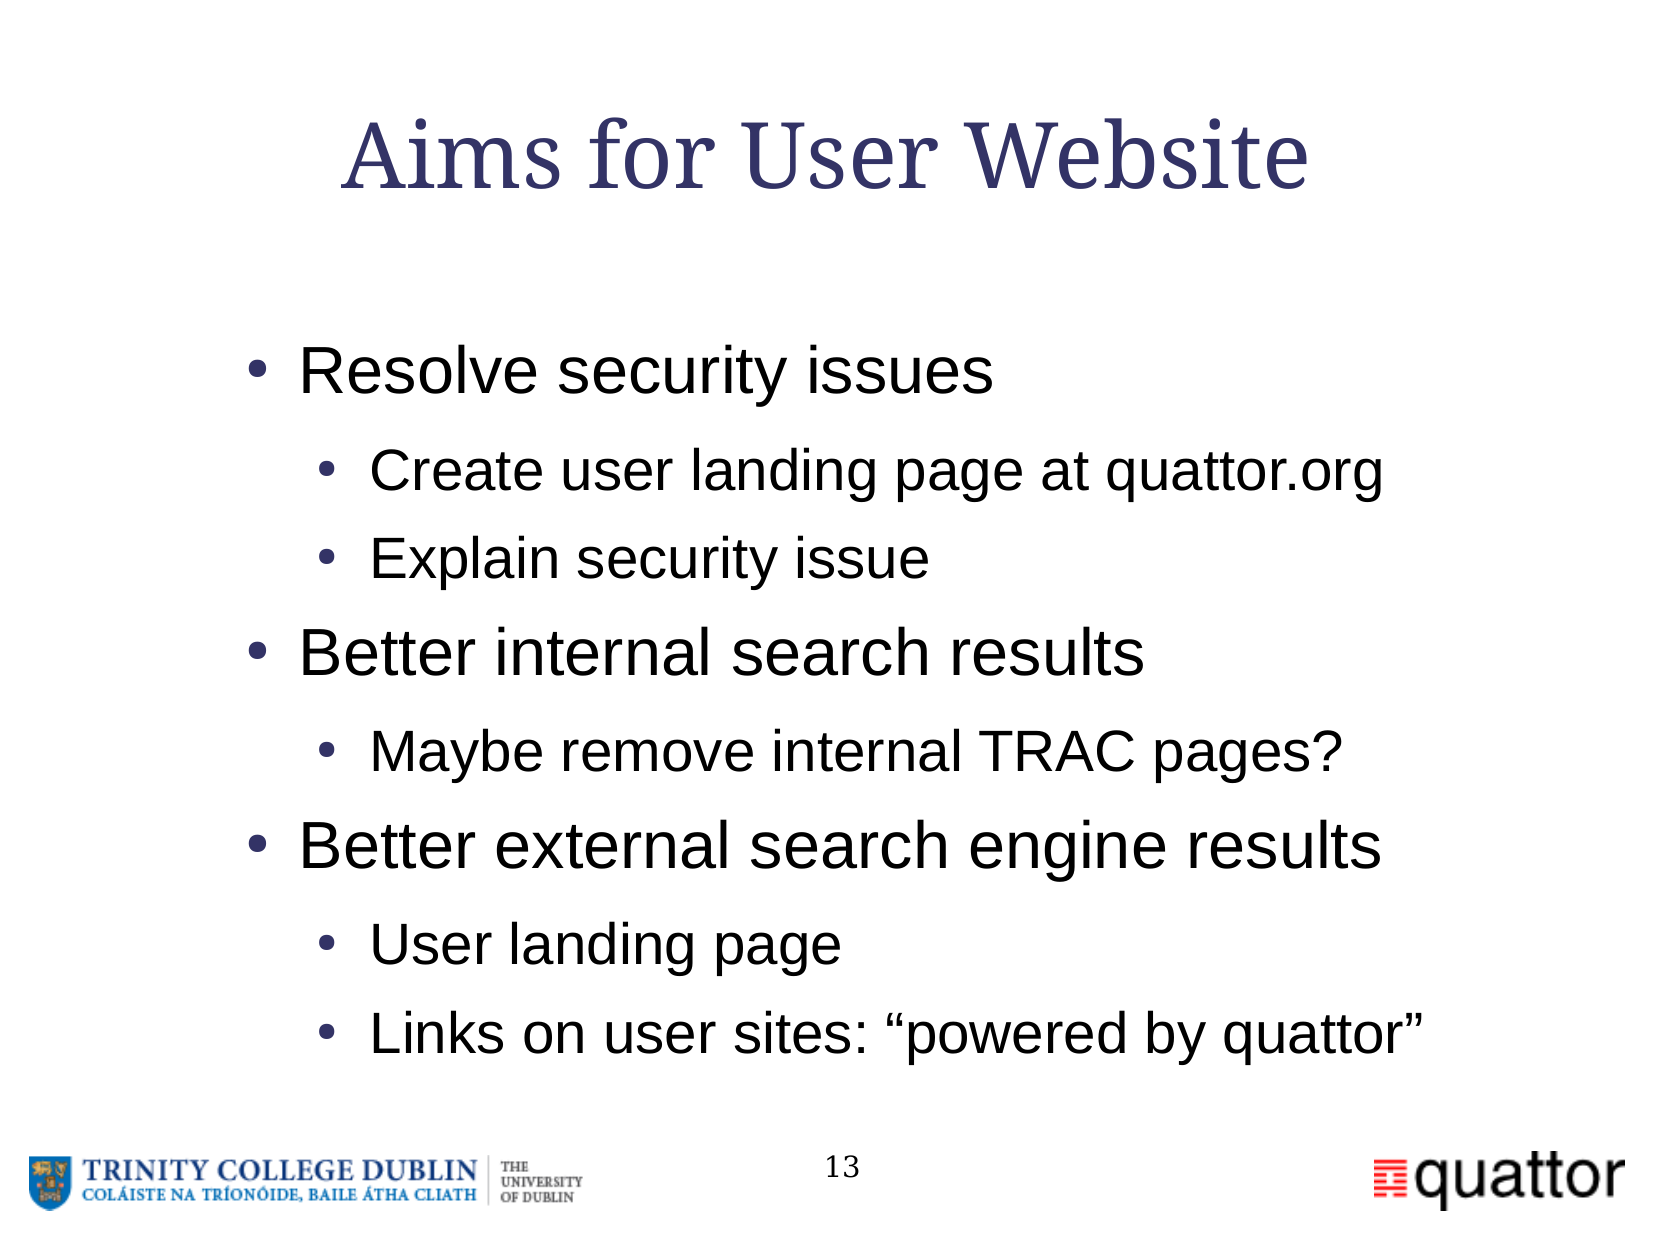

# Aims for User Website
Resolve security issues
Create user landing page at quattor.org
Explain security issue
Better internal search results
Maybe remove internal TRAC pages?
Better external search engine results
User landing page
Links on user sites: “powered by quattor”
13